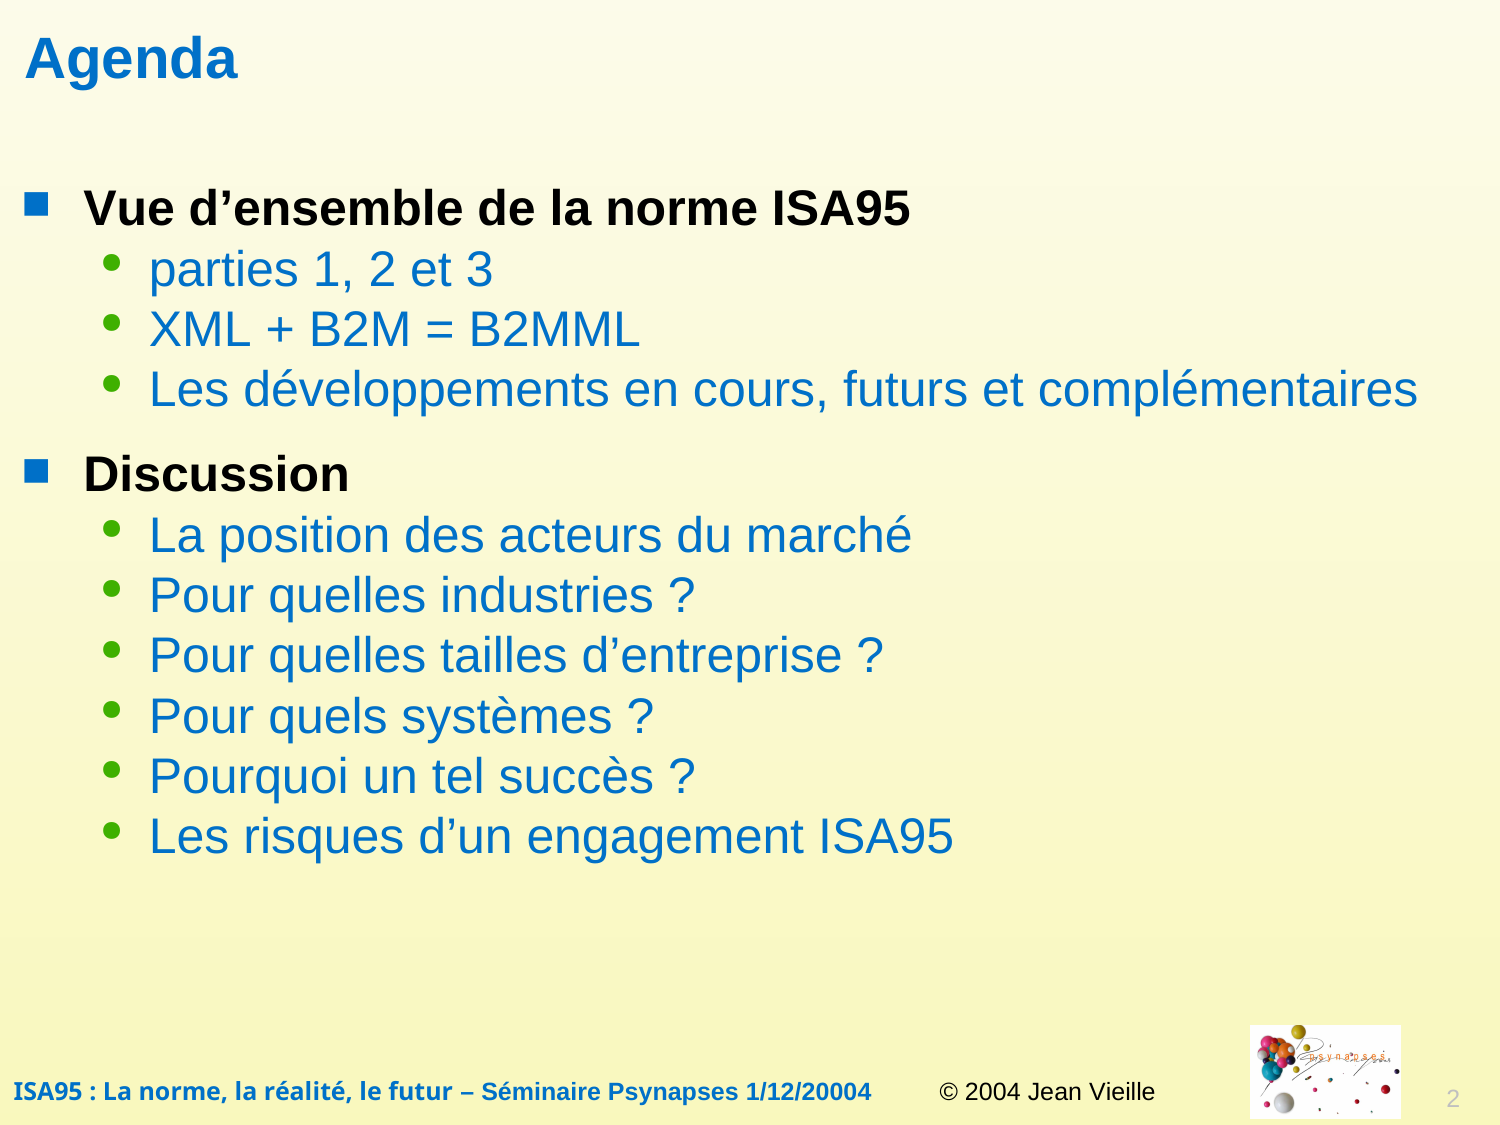

# Agenda
Vue d’ensemble de la norme ISA95
parties 1, 2 et 3
XML + B2M = B2MML
Les développements en cours, futurs et complémentaires
Discussion
La position des acteurs du marché
Pour quelles industries ?
Pour quelles tailles d’entreprise ?
Pour quels systèmes ?
Pourquoi un tel succès ?
Les risques d’un engagement ISA95